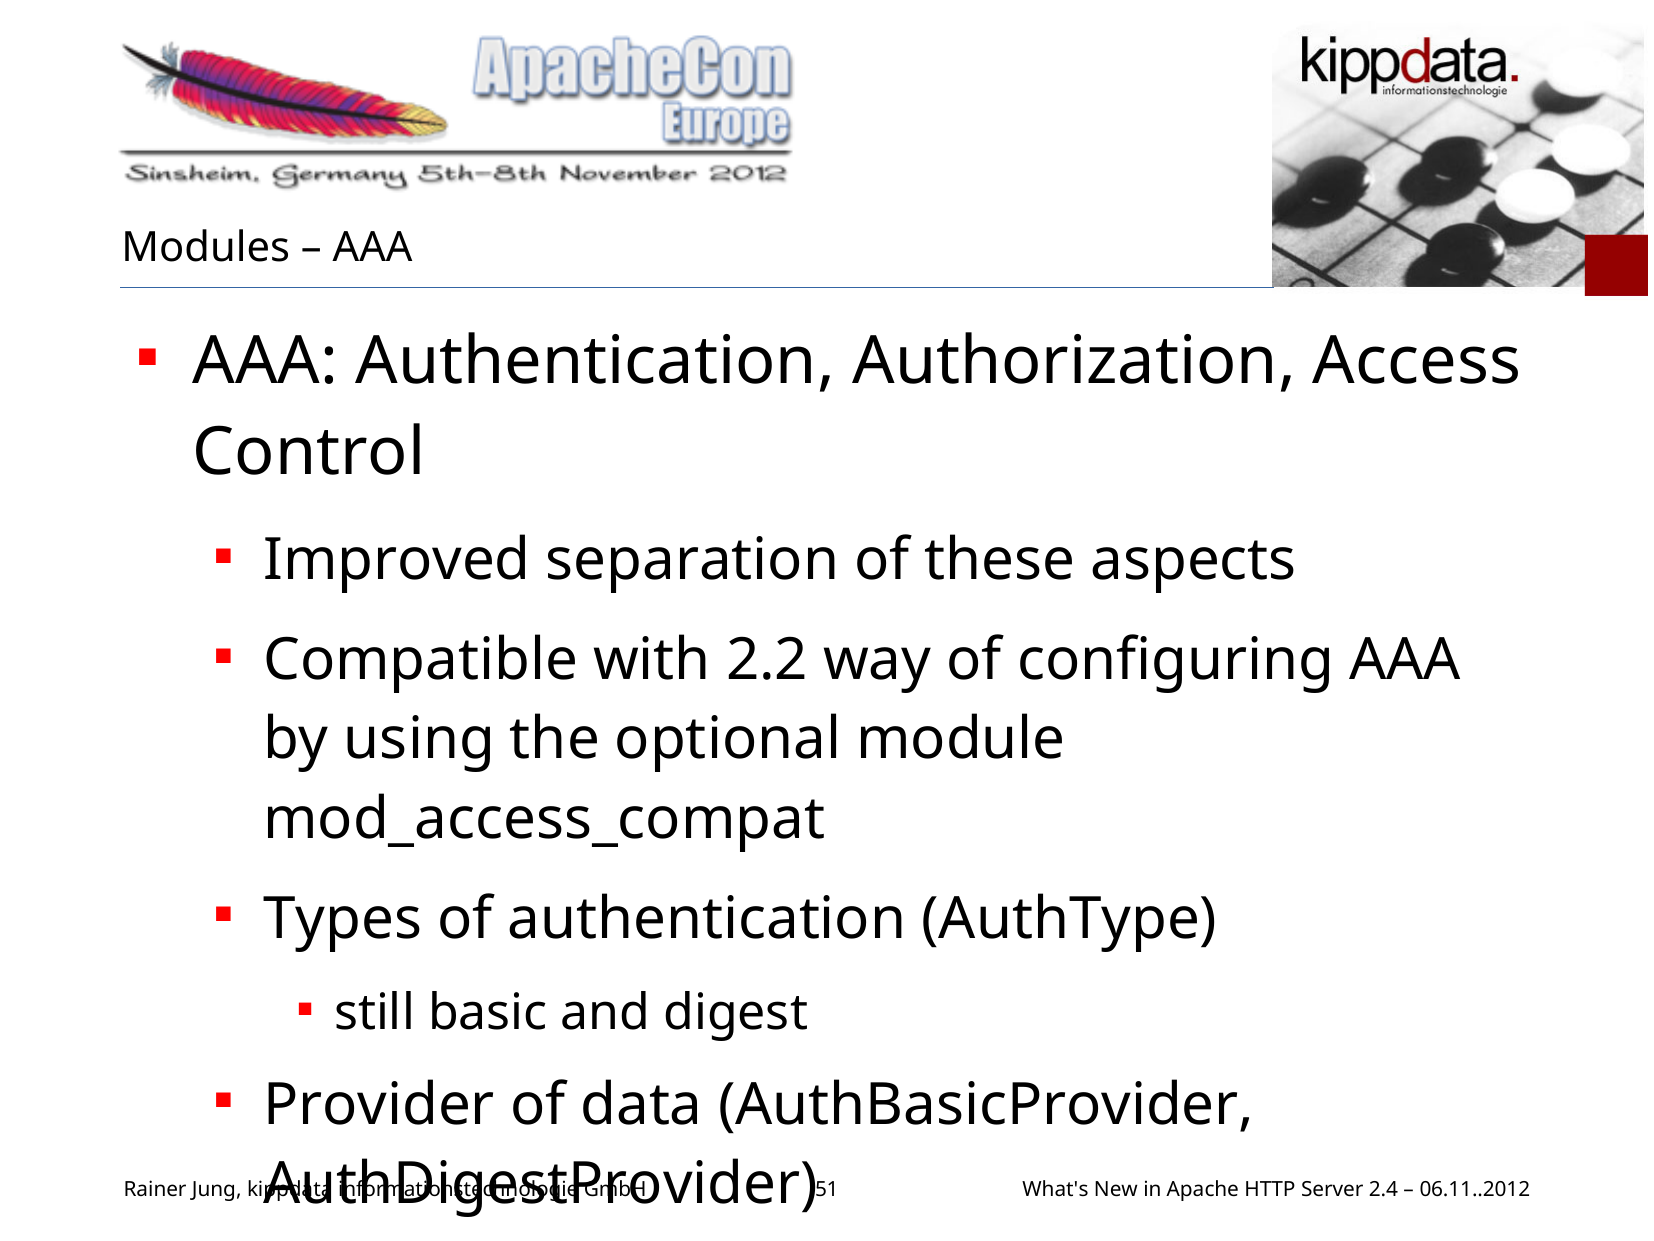

# Modules – AAA
AAA: Authentication, Authorization, Access Control
Improved separation of these aspects
Compatible with 2.2 way of configuring AAA by using the optional module mod_access_compat
Types of authentication (AuthType)
still basic and digest
Provider of data (AuthBasicProvider, AuthDigestProvider)
 still anon, dbd, dbm, file, ldap
Authorization (Require)
still dbd, dbm, groupfile, host, user, owner, ldap